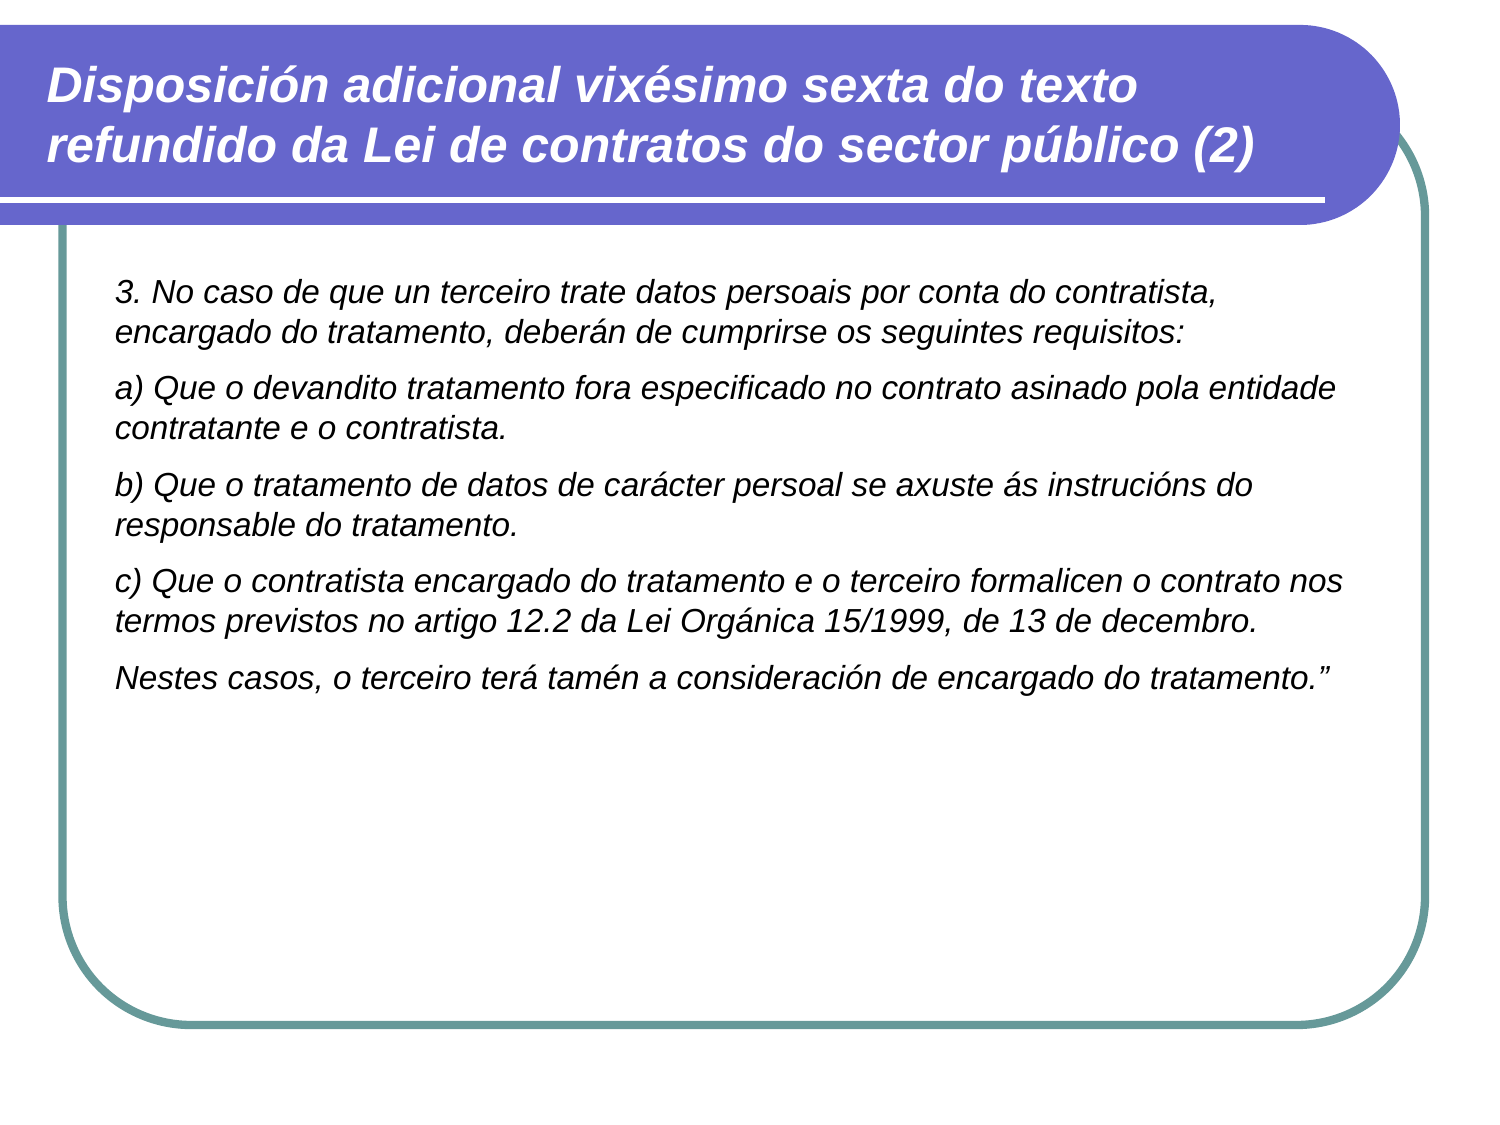

# Disposición adicional vixésimo sexta do texto refundido da Lei de contratos do sector público (2)
3. No caso de que un terceiro trate datos persoais por conta do contratista, encargado do tratamento, deberán de cumprirse os seguintes requisitos:
a) Que o devandito tratamento fora especificado no contrato asinado pola entidade contratante e o contratista.
b) Que o tratamento de datos de carácter persoal se axuste ás instrucións do responsable do tratamento.
c) Que o contratista encargado do tratamento e o terceiro formalicen o contrato nos termos previstos no artigo 12.2 da Lei Orgánica 15/1999, de 13 de decembro.
Nestes casos, o terceiro terá tamén a consideración de encargado do tratamento.”